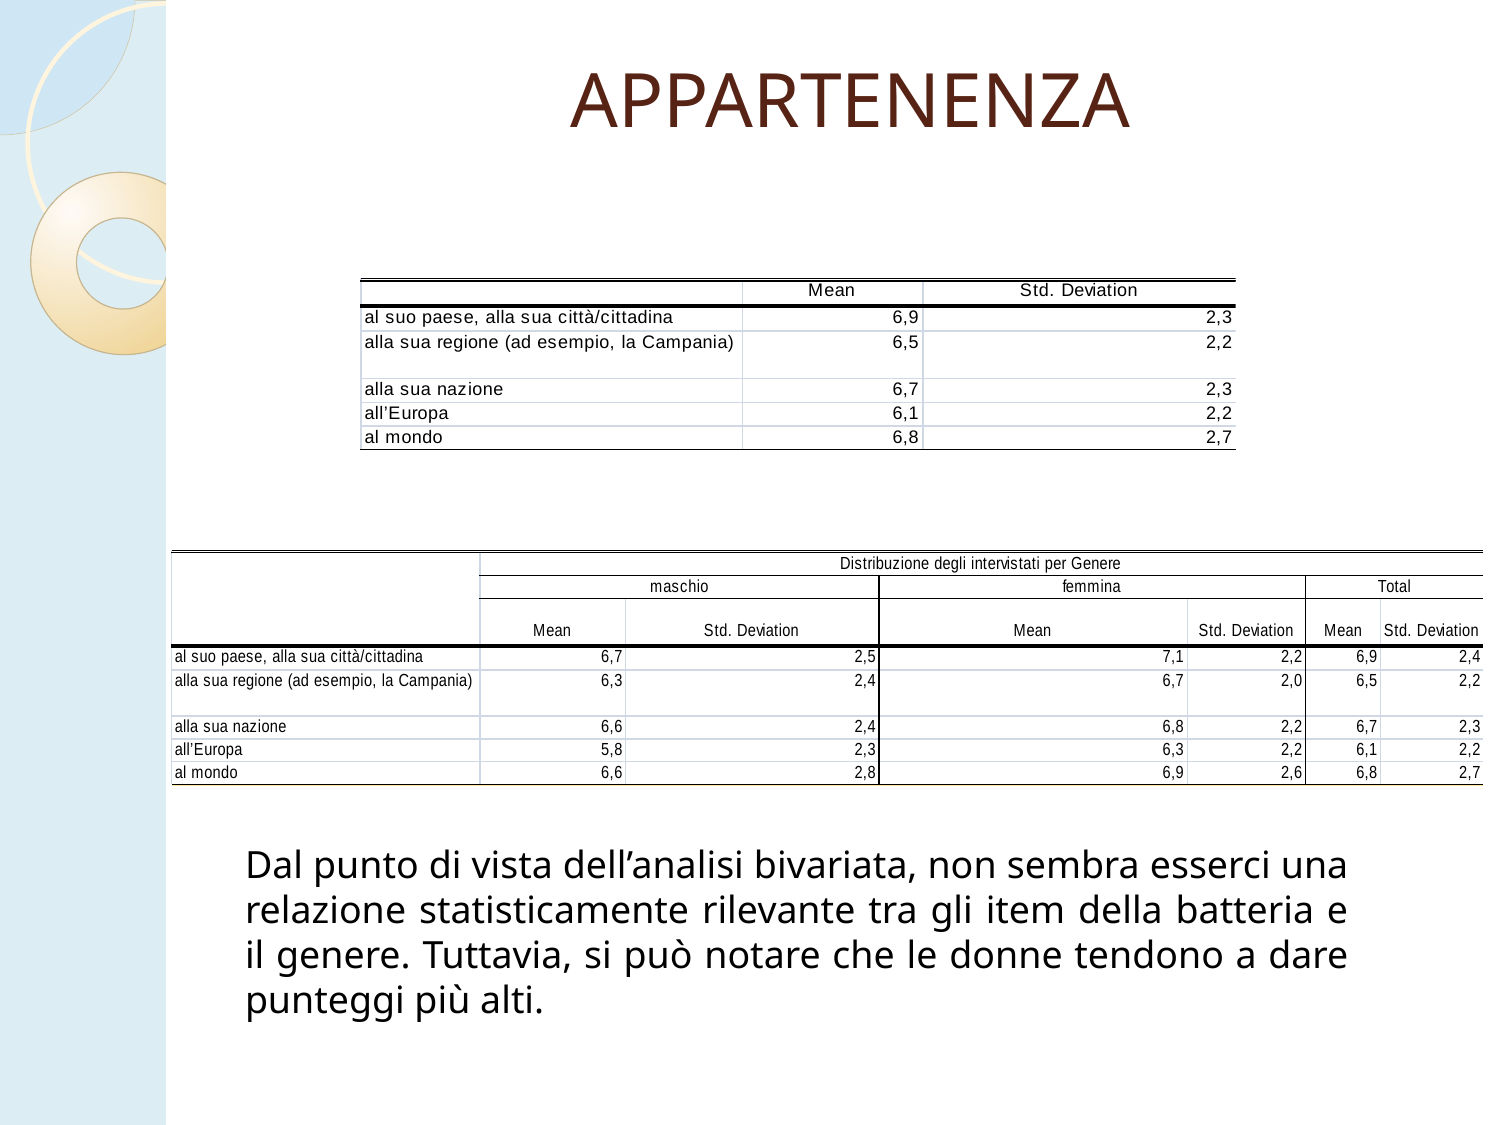

# APPARTENENZA
Dal punto di vista dell’analisi bivariata, non sembra esserci una relazione statisticamente rilevante tra gli item della batteria e il genere. Tuttavia, si può notare che le donne tendono a dare punteggi più alti.